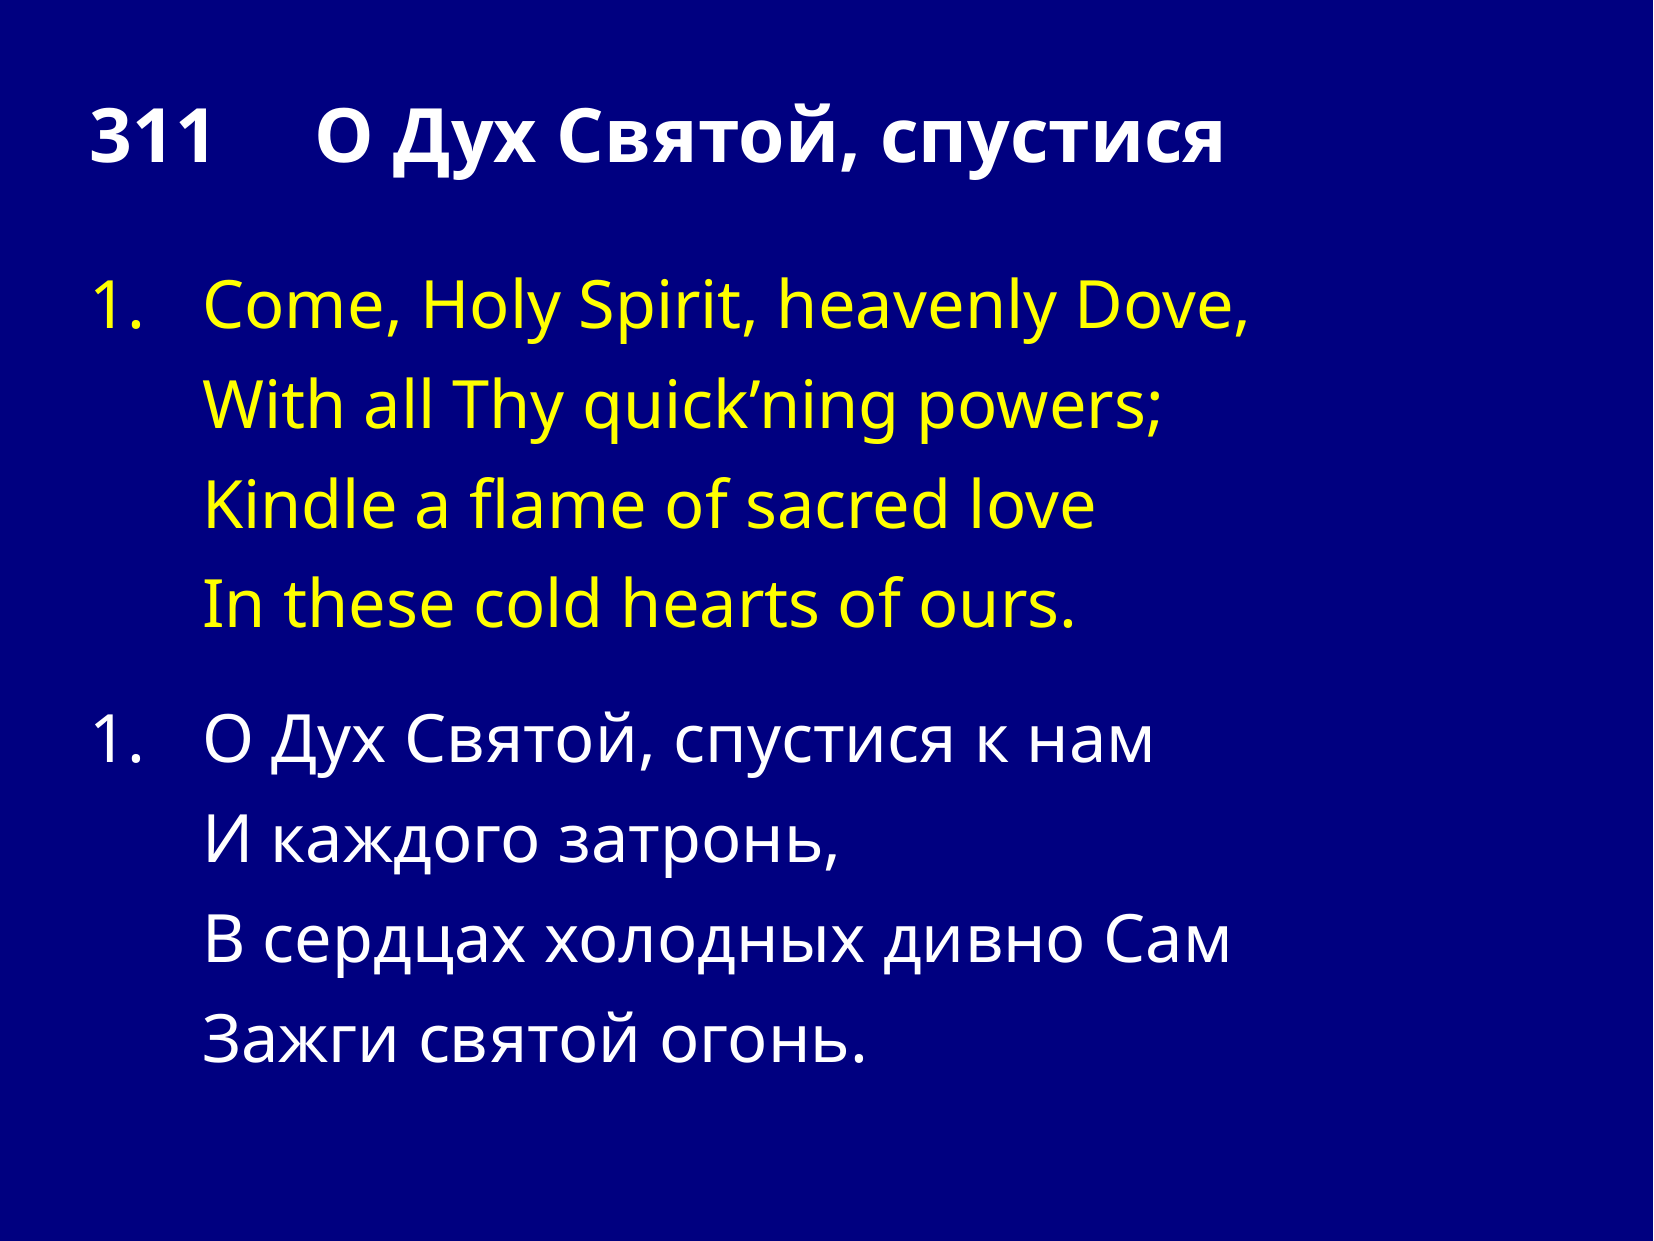

311	О Дух Святой, спустися
1.	Come, Holy Spirit, heavenly Dove,
	With all Thy quick’ning powers;
	Kindle a flame of sacred love
	In these cold hearts of ours.
1.	О Дух Святой, спустися к нам
	И каждого затронь,
	В сердцах холодных дивно Сам
	Зажги святой огонь.